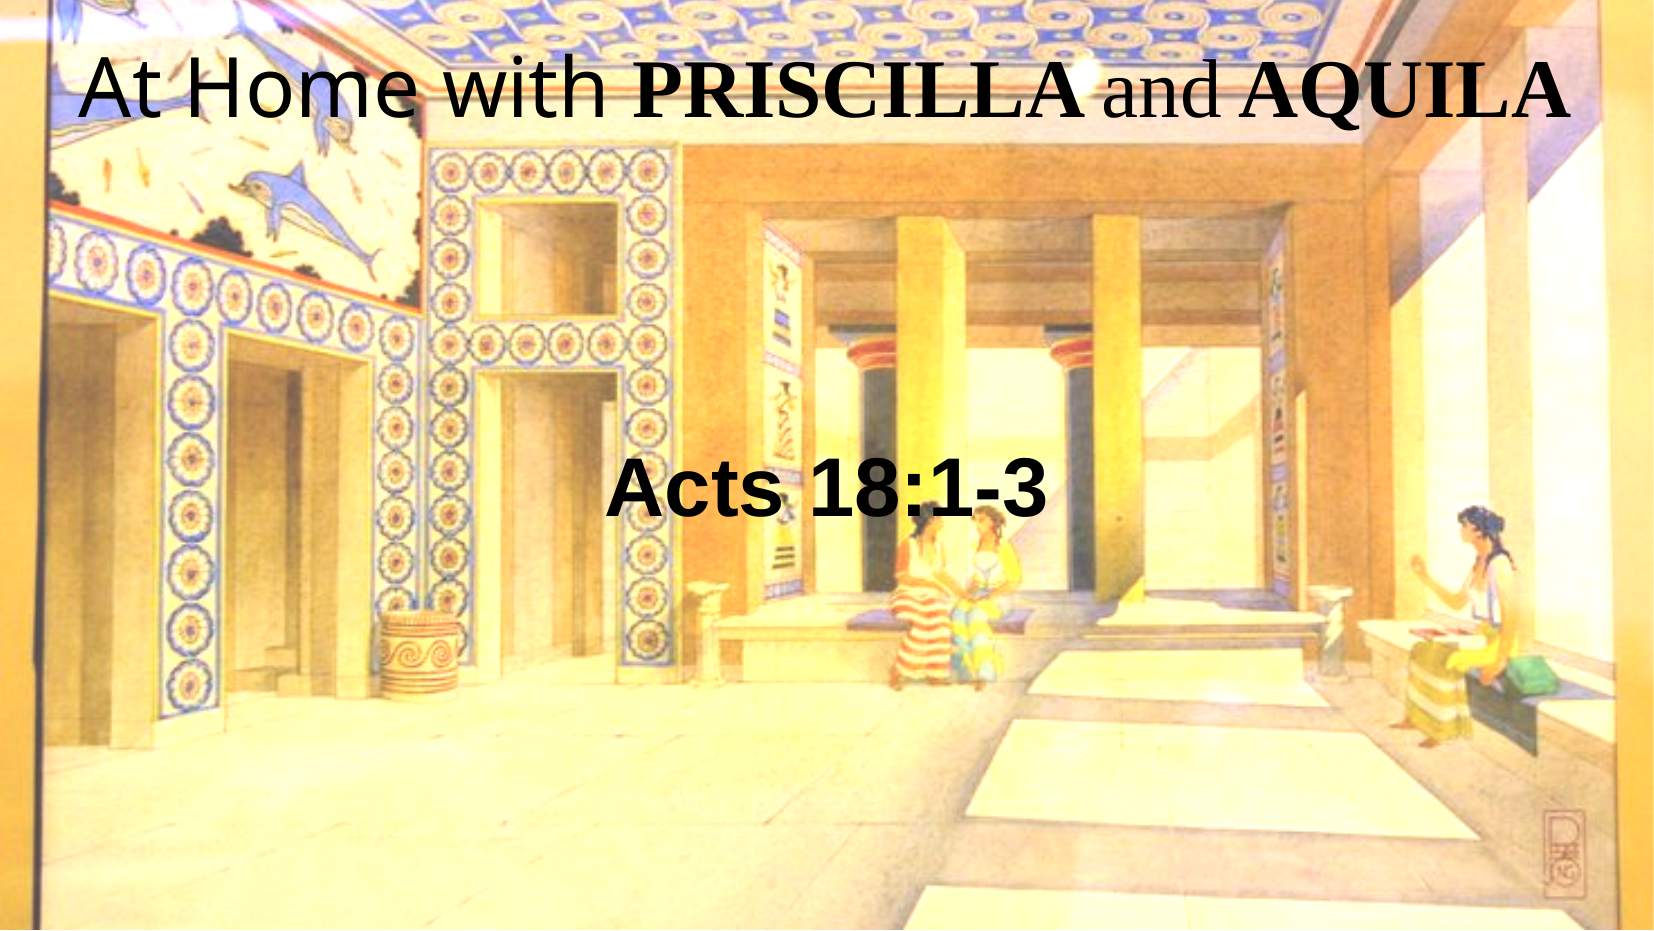

# At Home with PRISCILLA and AQUILA
Acts 18:1-3